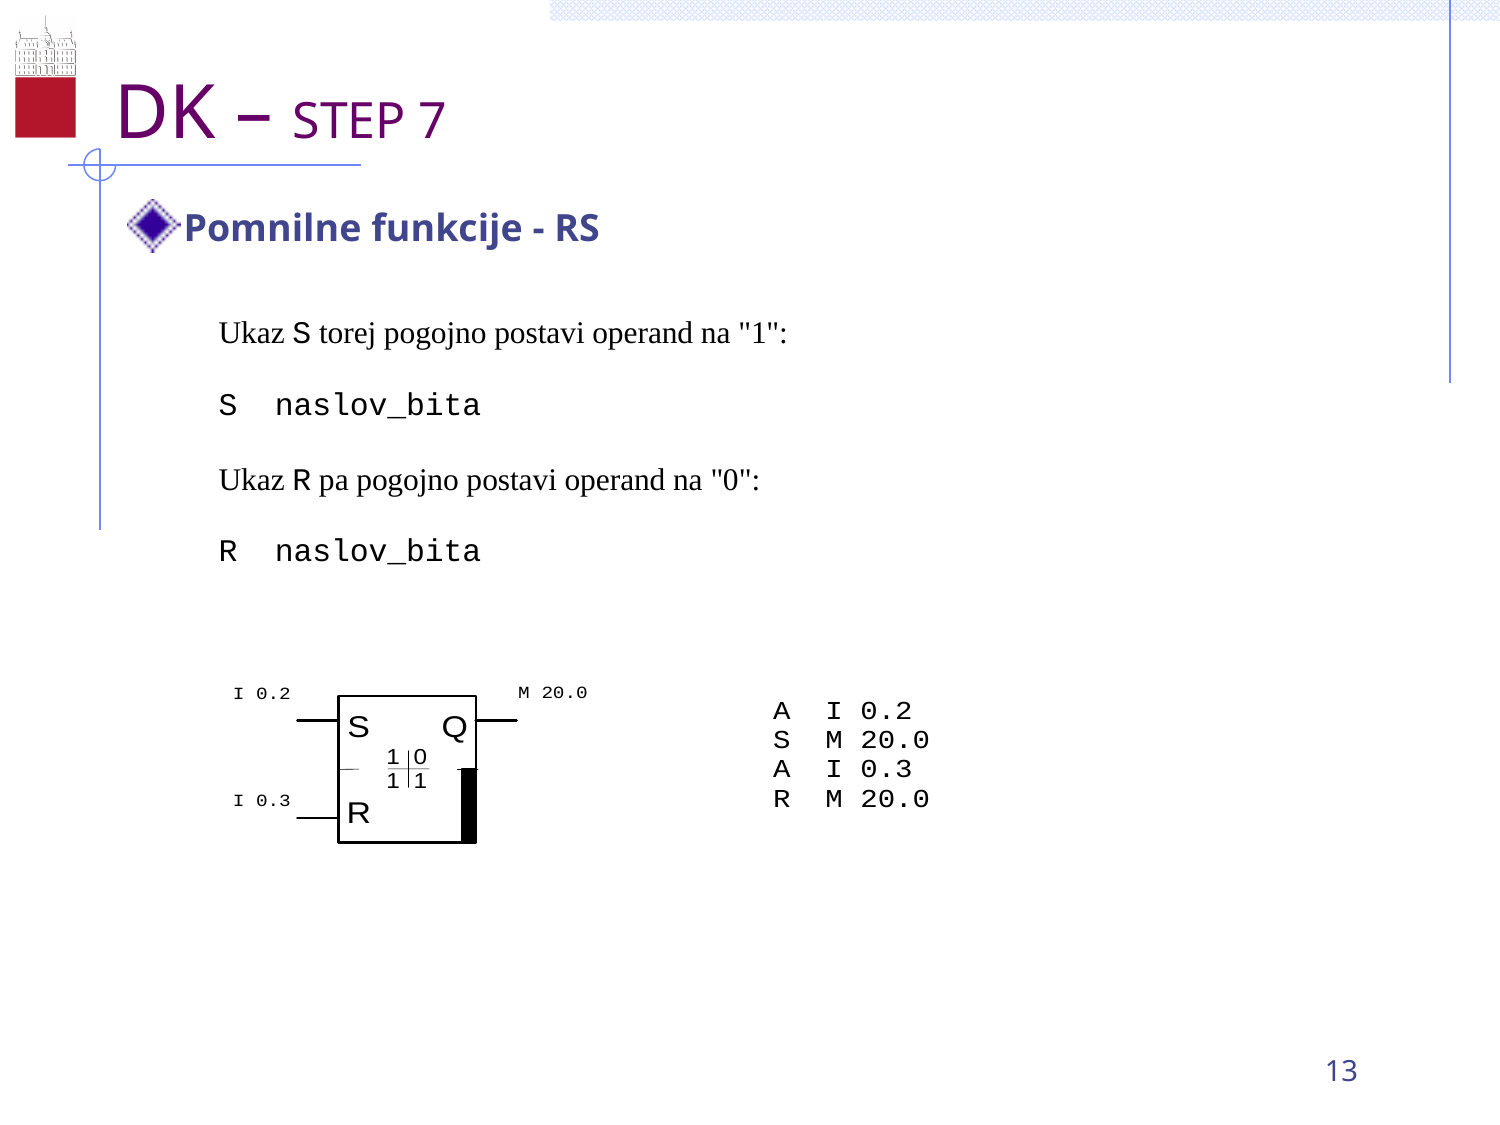

DK – STEP 7
# Pomnilne funkcije - RS